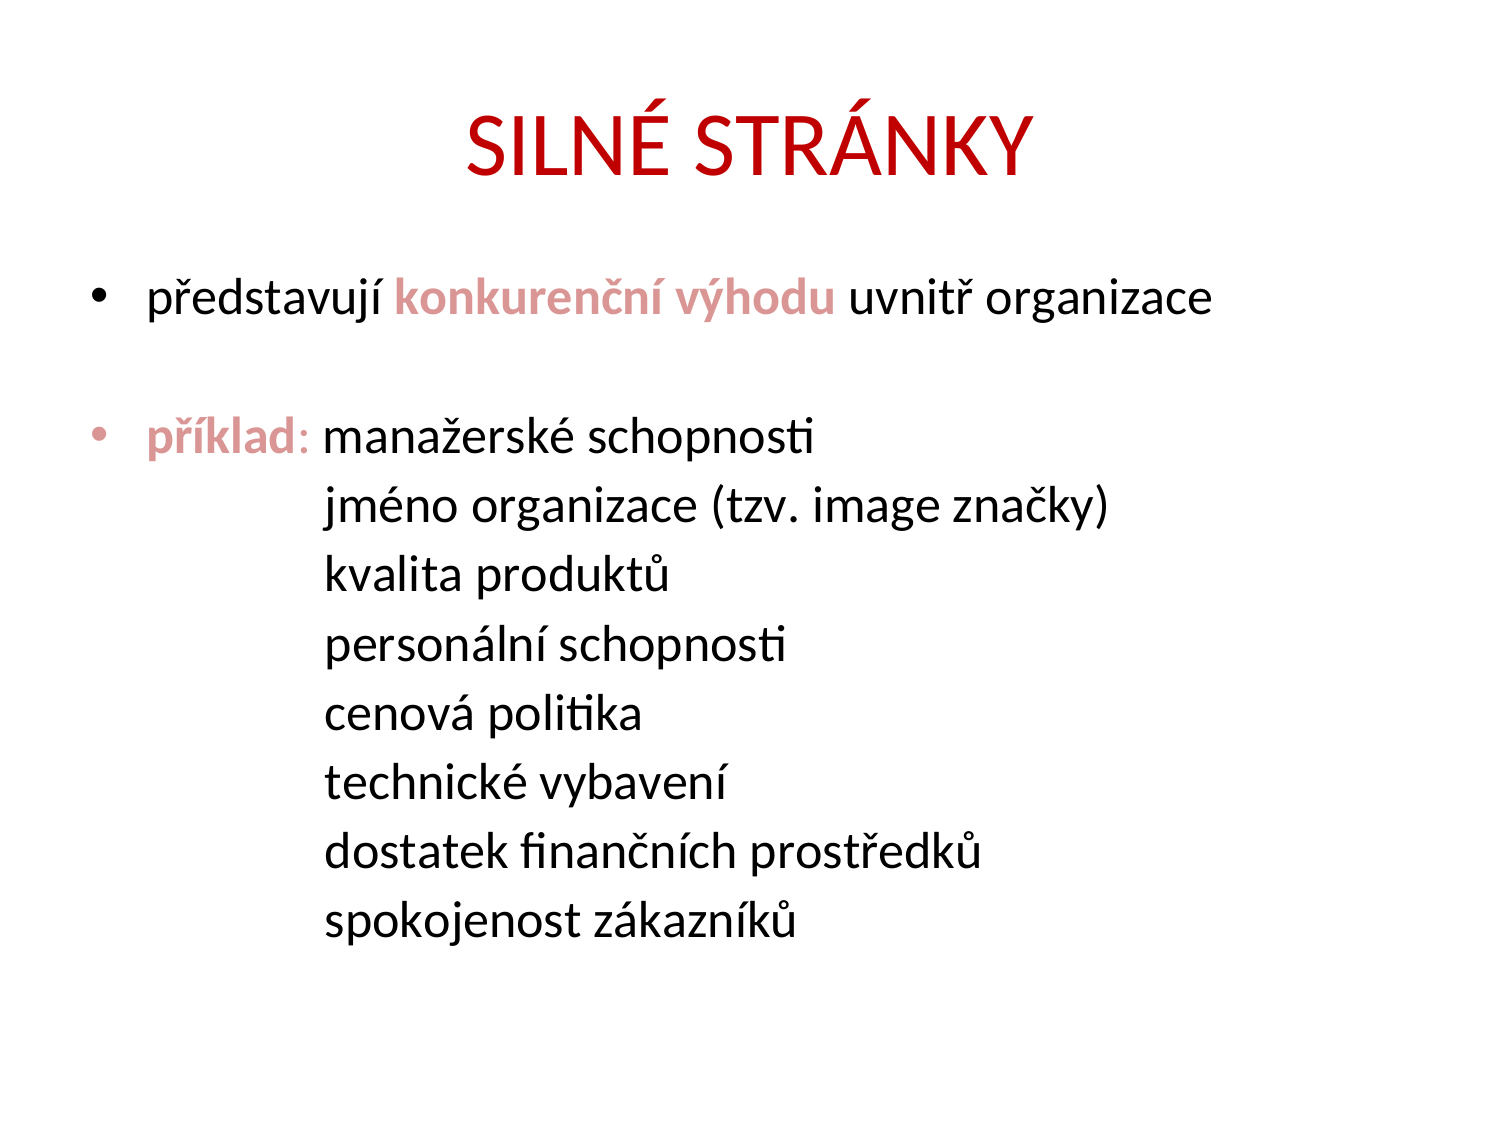

# SILNÉ STRÁNKY
představují konkurenční výhodu uvnitř organizace
příklad: manažerské schopnosti
 jméno organizace (tzv. image značky)
 kvalita produktů
 personální schopnosti
 cenová politika
 technické vybavení
 dostatek finančních prostředků
 spokojenost zákazníků